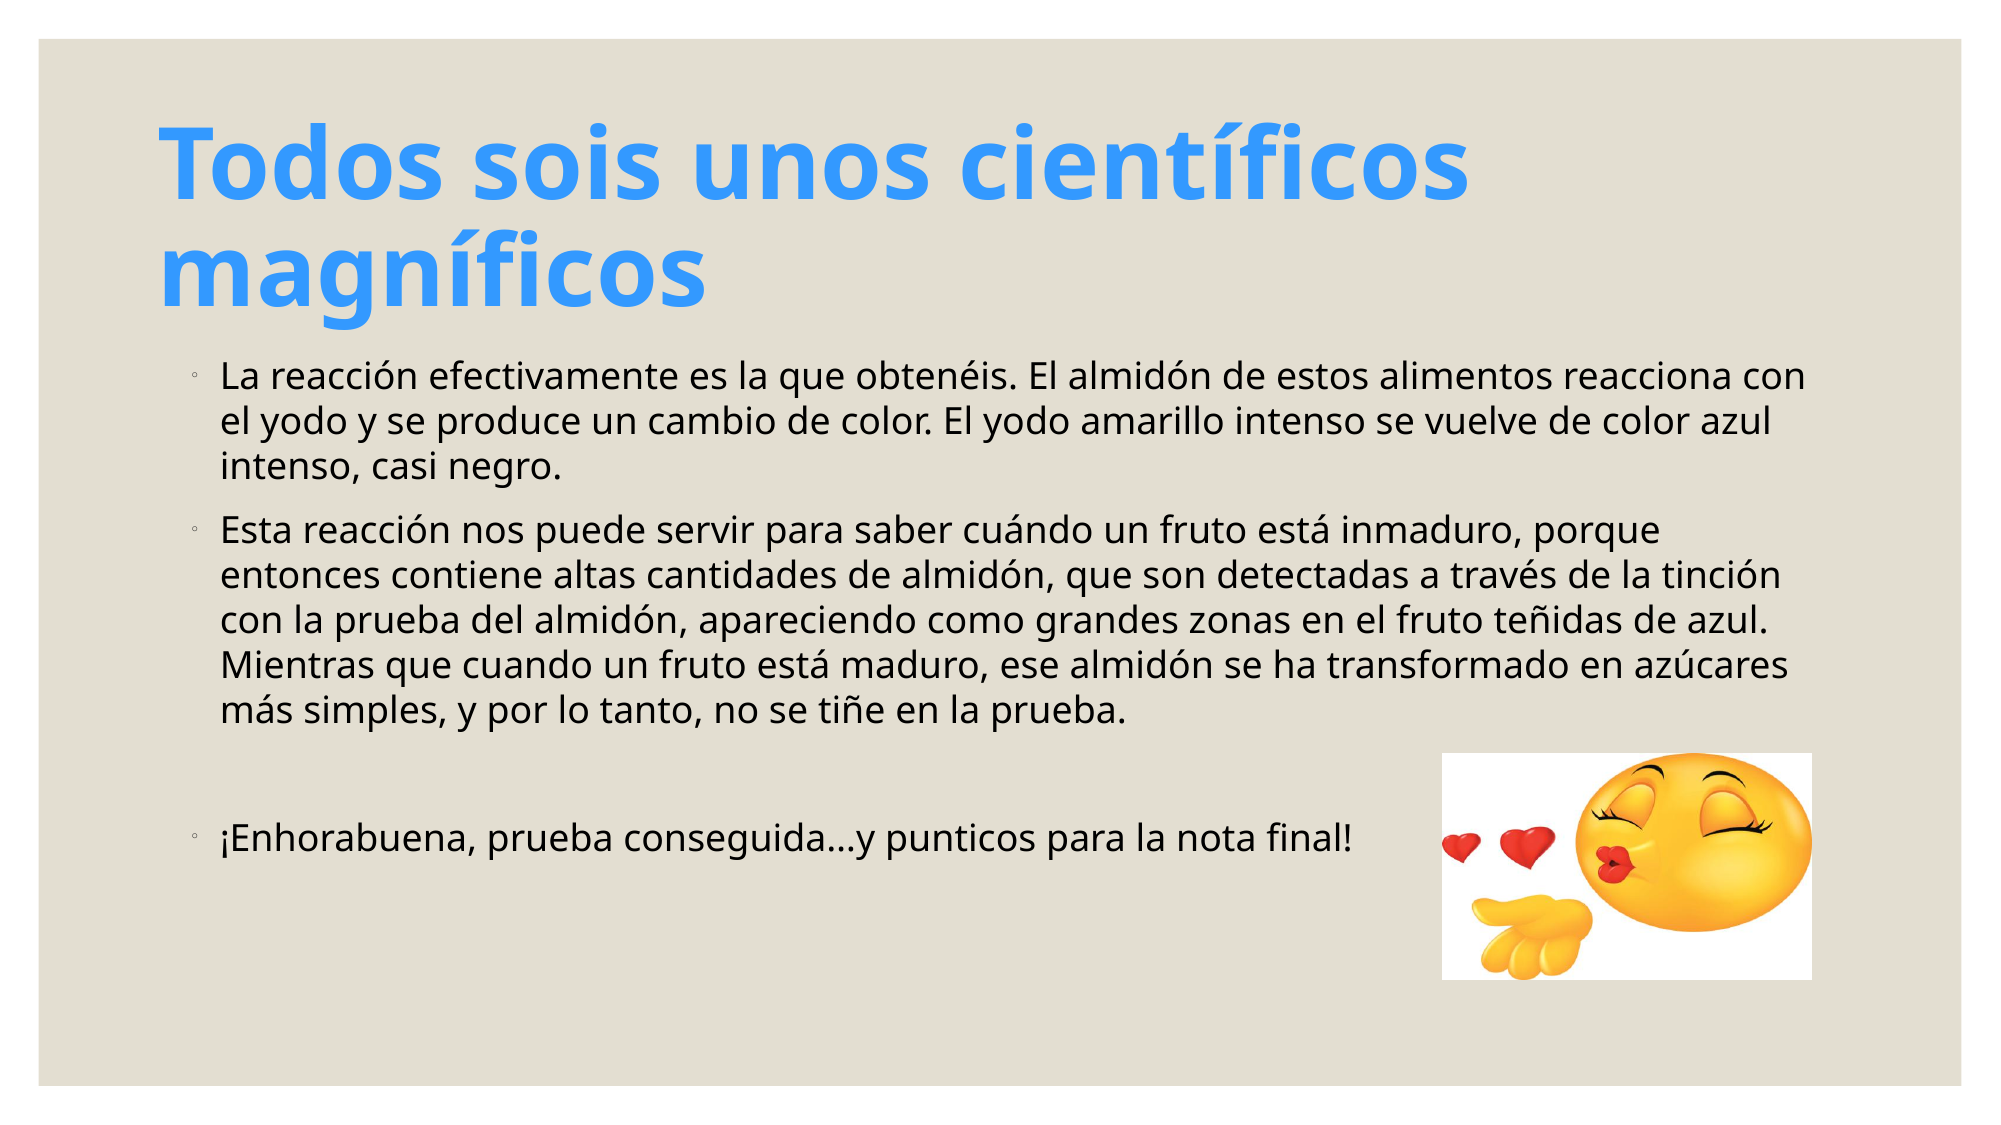

# Todos sois unos científicos magníficos
La reacción efectivamente es la que obtenéis. El almidón de estos alimentos reacciona con el yodo y se produce un cambio de color. El yodo amarillo intenso se vuelve de color azul intenso, casi negro.
Esta reacción nos puede servir para saber cuándo un fruto está inmaduro, porque entonces contiene altas cantidades de almidón, que son detectadas a través de la tinción con la prueba del almidón, apareciendo como grandes zonas en el fruto teñidas de azul. Mientras que cuando un fruto está maduro, ese almidón se ha transformado en azúcares más simples, y por lo tanto, no se tiñe en la prueba.
¡Enhorabuena, prueba conseguida…y punticos para la nota final!